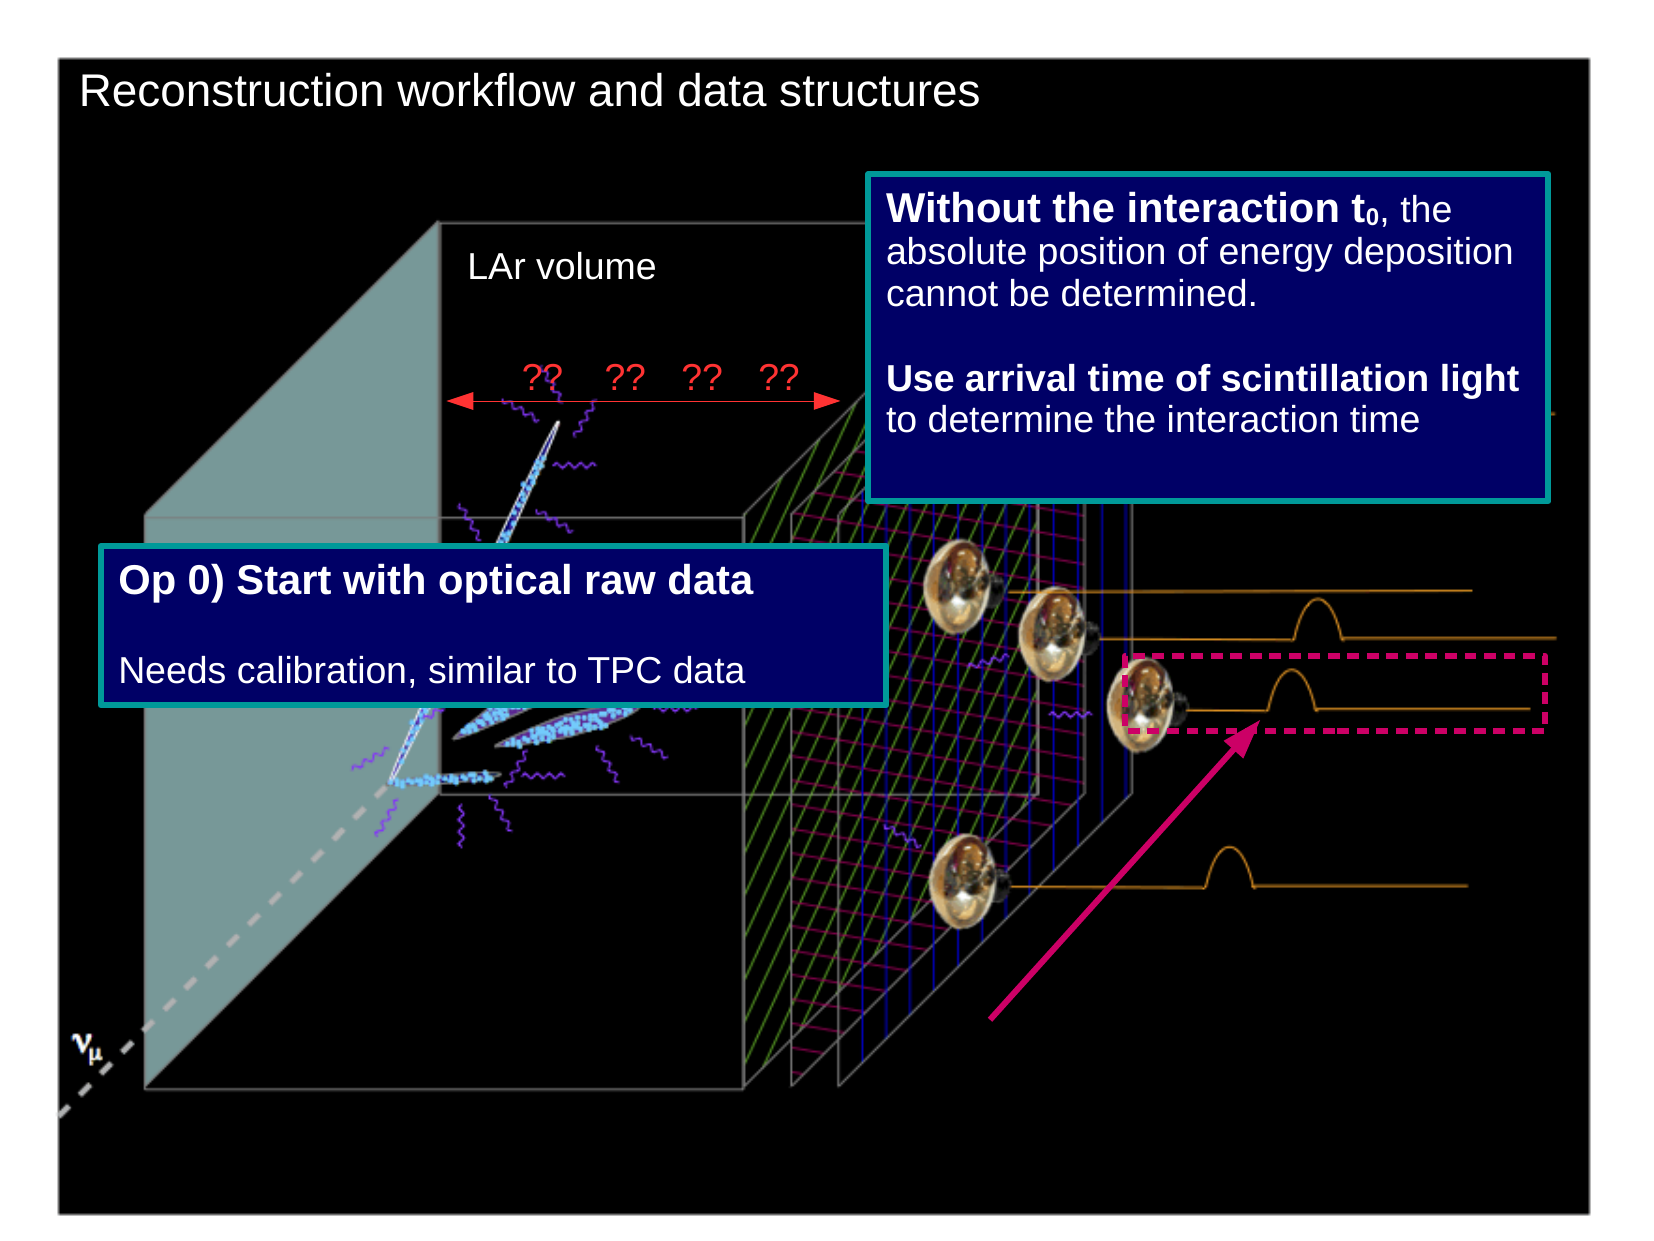

Reconstruction workflow and data structures
Without the interaction t0, the
absolute position of energy deposition
cannot be determined.
Use arrival time of scintillation light
to determine the interaction time
LAr volume
??
??
??
??
Op 0) Start with optical raw data
Needs calibration, similar to TPC data
Cathode
plane
133